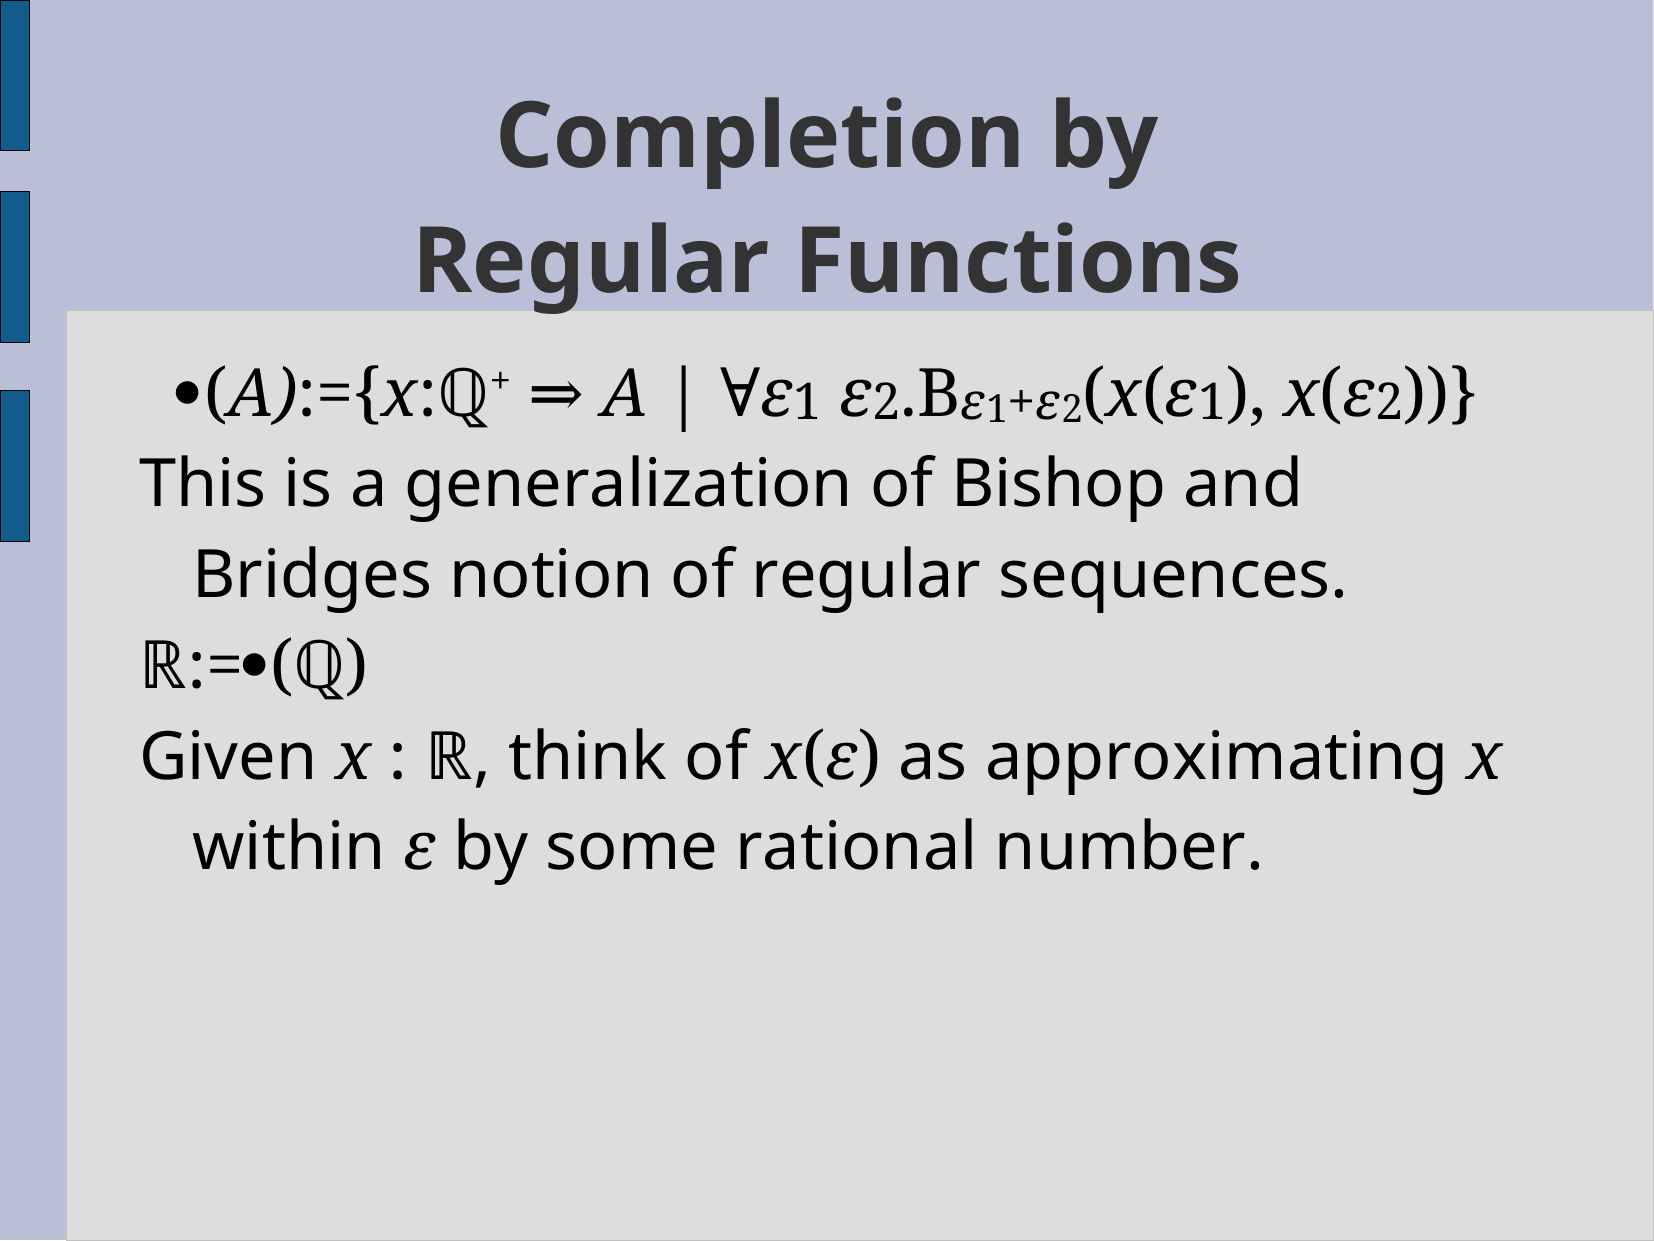

# Completion by Regular Functions
(A):={x:ℚ+ ⇒ A | ∀ε1 ε2.Bε1+ε2(x(ε1), x(ε2))}
This is a generalization of Bishop and Bridges notion of regular sequences.
ℝ:=(ℚ)
Given x : ℝ, think of x(ε) as approximating x within ε by some rational number.